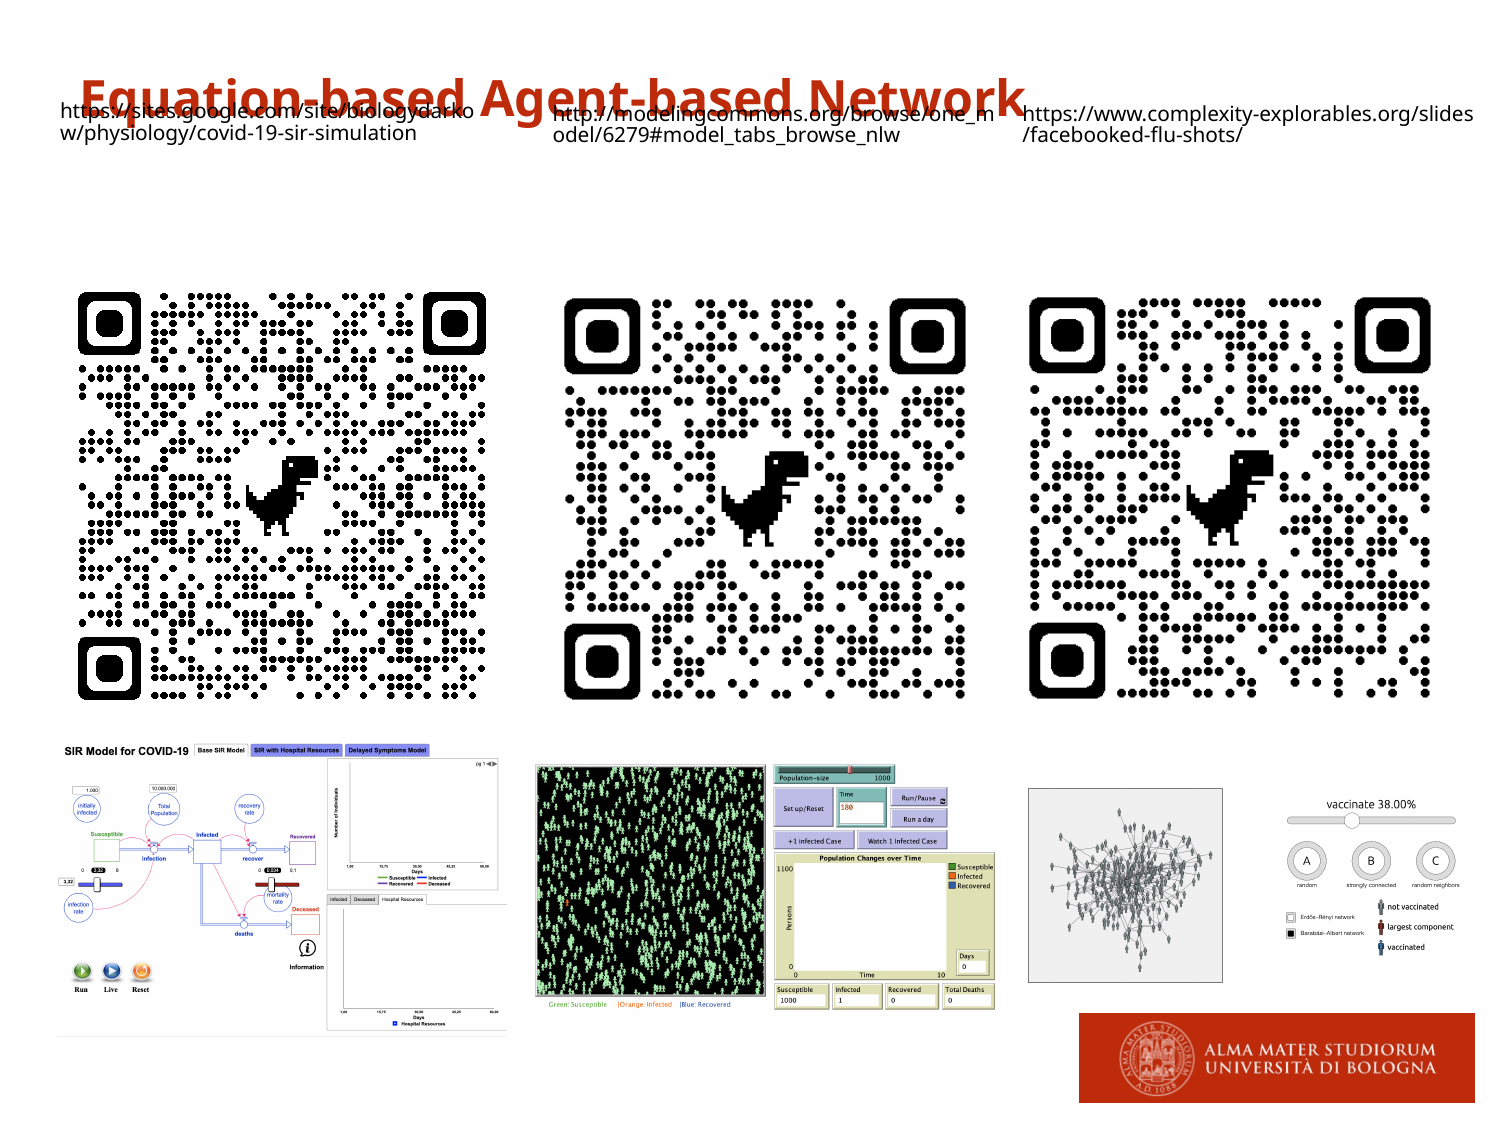

# Equation-based Agent-based Network
https://sites.google.com/site/biologydarkow/physiology/covid-19-sir-simulation
http://modelingcommons.org/browse/one_model/6279#model_tabs_browse_nlw
https://www.complexity-explorables.org/slides/facebooked-flu-shots/